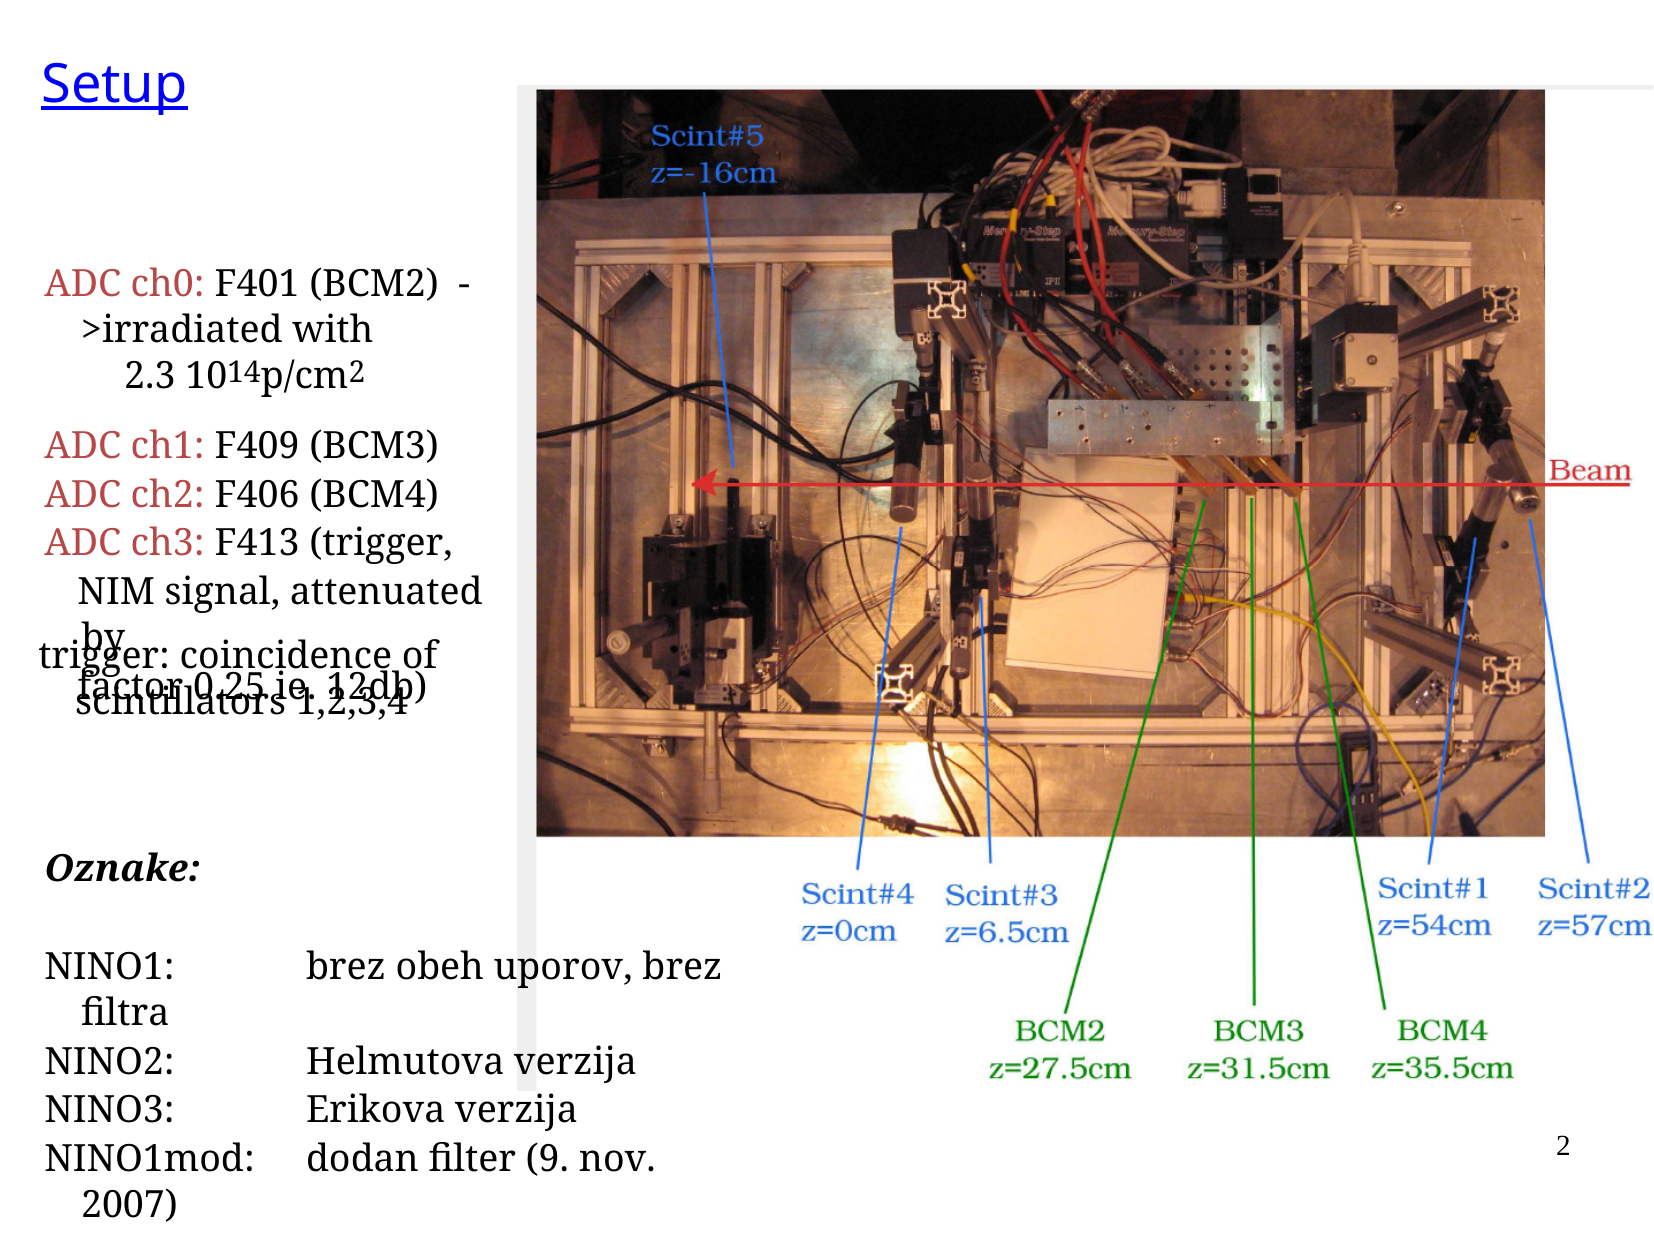

# Setup
ADC ch0: F401 (BCM2) ->irradiated with
2.3 1014p/cm2
ADC ch1: F409 (BCM3)
ADC ch2: F406 (BCM4)
ADC ch3: F413 (trigger,
NIM signal, attenuated by
factor 0.25 ie. 12db)
trigger: coincidence of scintillators 1,2,3,4
Oznake:
NINO1: 		brez obeh uporov, brez filtra
NINO2:		Helmutova verzija
NINO3: 		Erikova verzija
NINO1mod: 	dodan filter (9. nov. 2007)
2